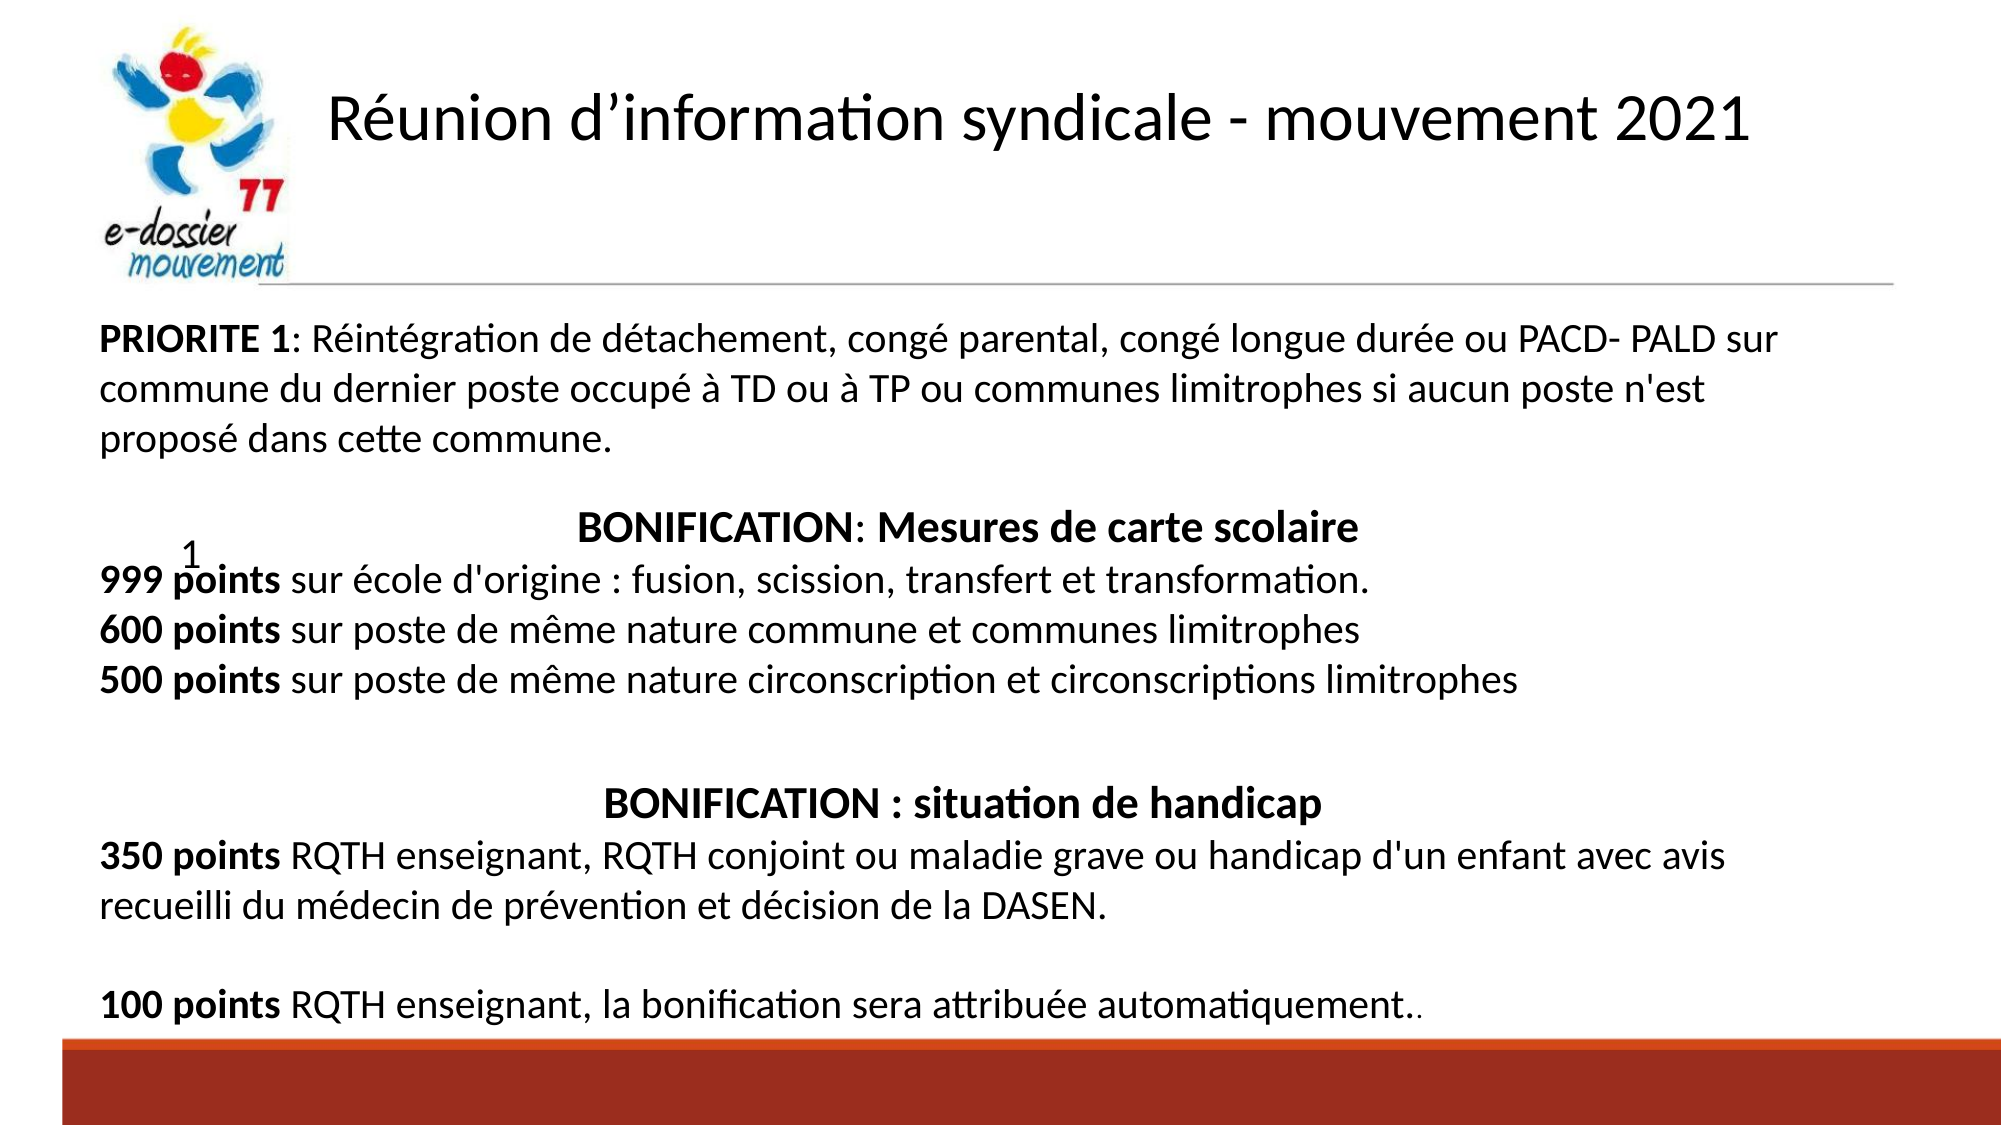

Réunion d’information syndicale - mouvement 2021
PRIORITE 1: Réintégration de détachement, congé parental, congé longue durée ou PACD- PALD sur commune du dernier poste occupé à TD ou à TP ou communes limitrophes si aucun poste n'est proposé dans cette commune.
 BONIFICATION: Mesures de carte scolaire
999 points sur école d'origine : fusion, scission, transfert et transformation.
600 points sur poste de même nature commune et communes limitrophes
500 points sur poste de même nature circonscription et circonscriptions limitrophes
BONIFICATION : situation de handicap
350 points RQTH enseignant, RQTH conjoint ou maladie grave ou handicap d'un enfant avec avis recueilli du médecin de prévention et décision de la DASEN.
100 points RQTH enseignant, la bonification sera attribuée automatiquement..
1